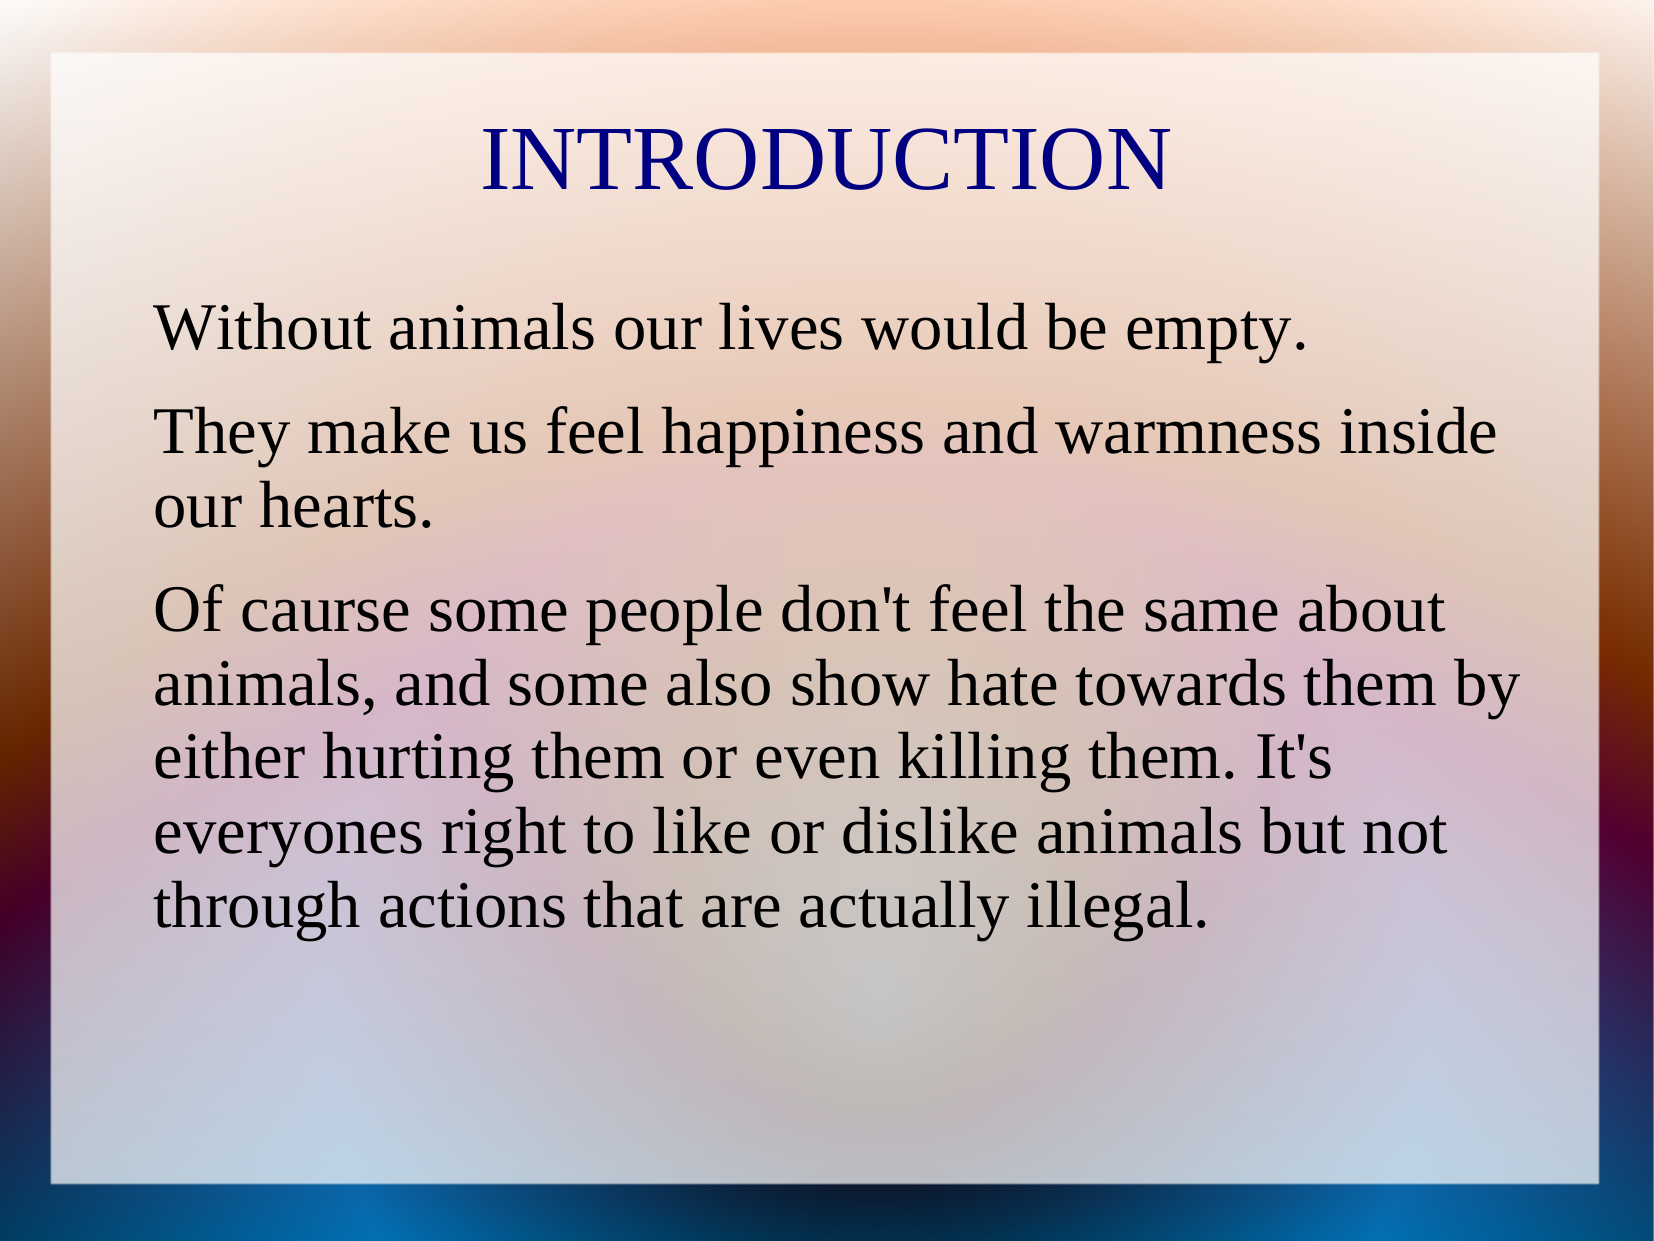

# INTRODUCTION
Without animals our lives would be empty.
They make us feel happiness and warmness inside our hearts.
Of caurse some people don't feel the same about animals, and some also show hate towards them by either hurting them or even killing them. It's everyones right to like or dislike animals but not through actions that are actually illegal.